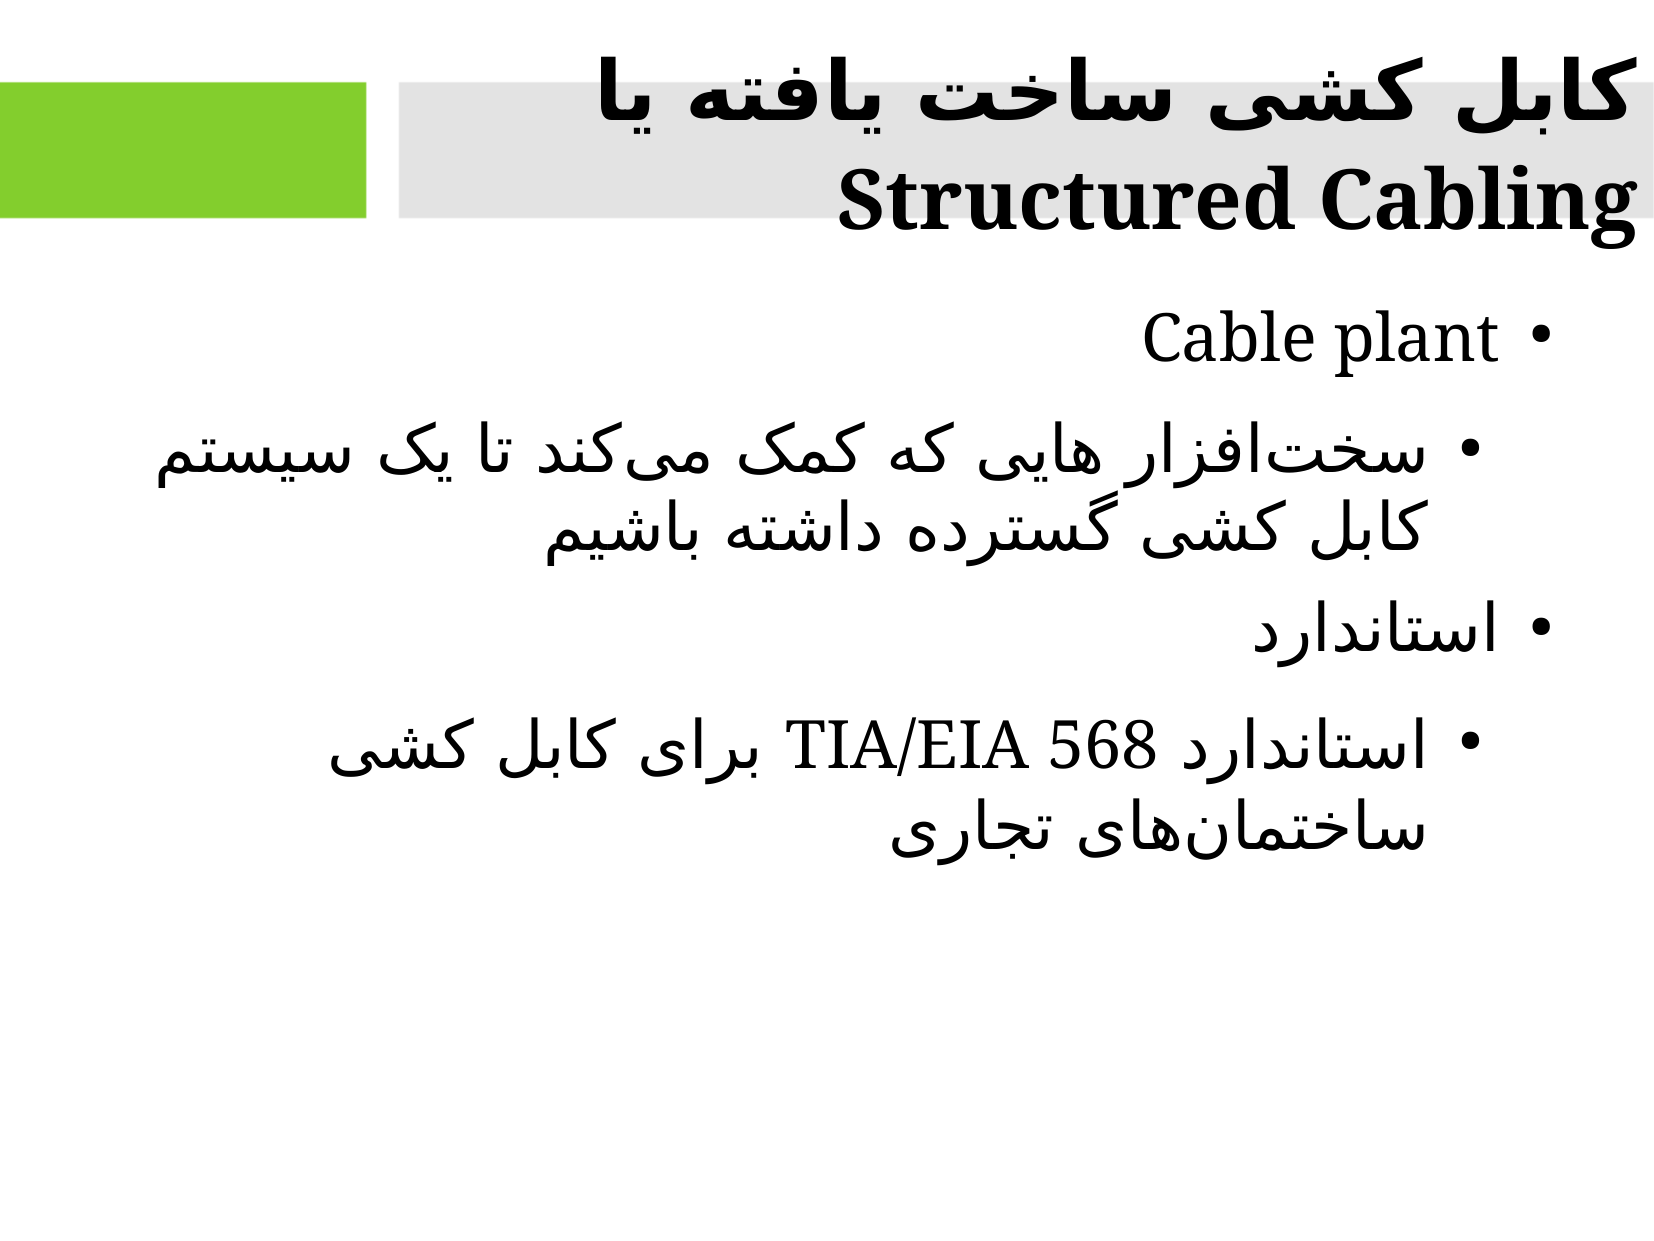

# کابل کشی ساخت یافته یا Structured Cabling
Cable plant
سخت‌افزار هایی که کمک می‌کند تا یک سیستم کابل کشی گسترده داشته باشیم
استاندارد
استاندارد TIA/EIA 568 برای کابل کشی ساختمان‌های تجاری